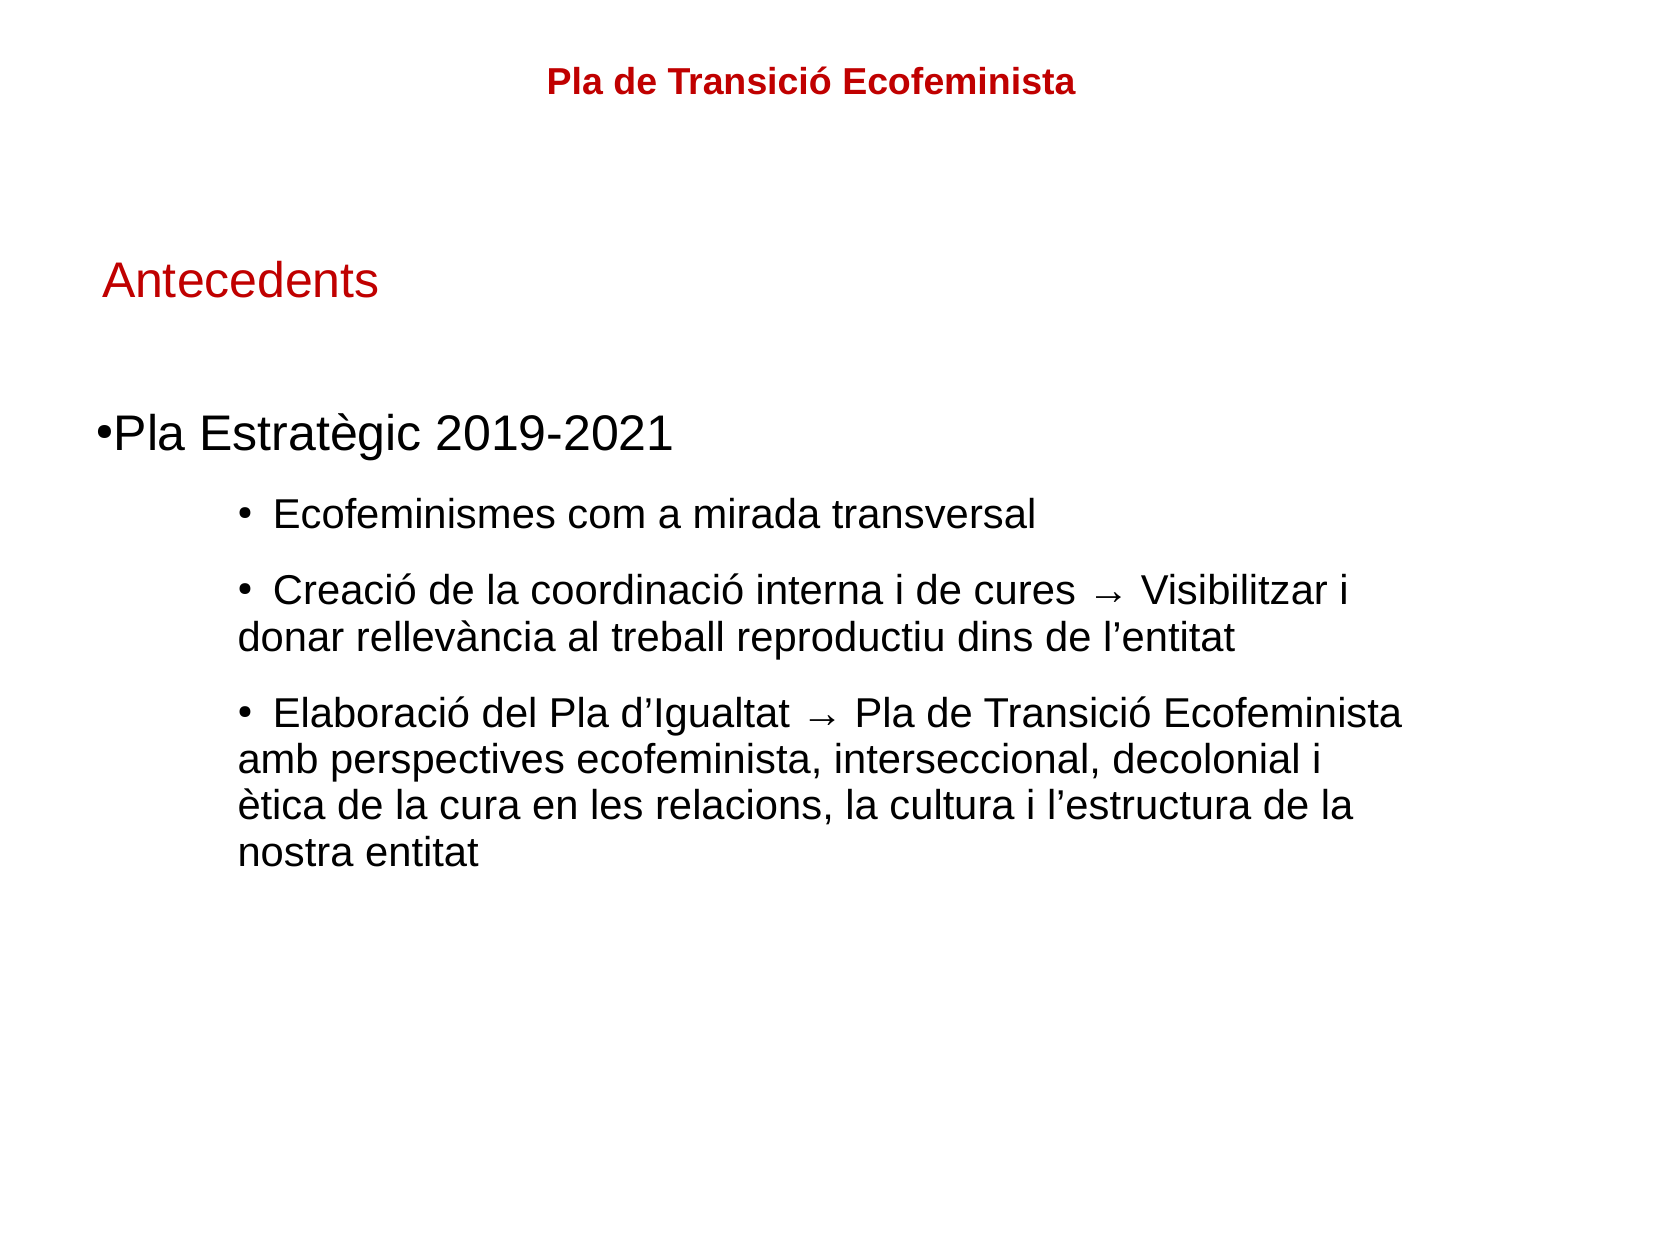

Pla de Transició Ecofeminista
Antecedents
Pla Estratègic 2019-2021
Ecofeminismes com a mirada transversal
Creació de la coordinació interna i de cures → Visibilitzar i donar rellevància al treball reproductiu dins de l’entitat
Elaboració del Pla d’Igualtat → Pla de Transició Ecofeminista amb perspectives ecofeminista, interseccional, decolonial i ètica de la cura en les relacions, la cultura i l’estructura de la nostra entitat